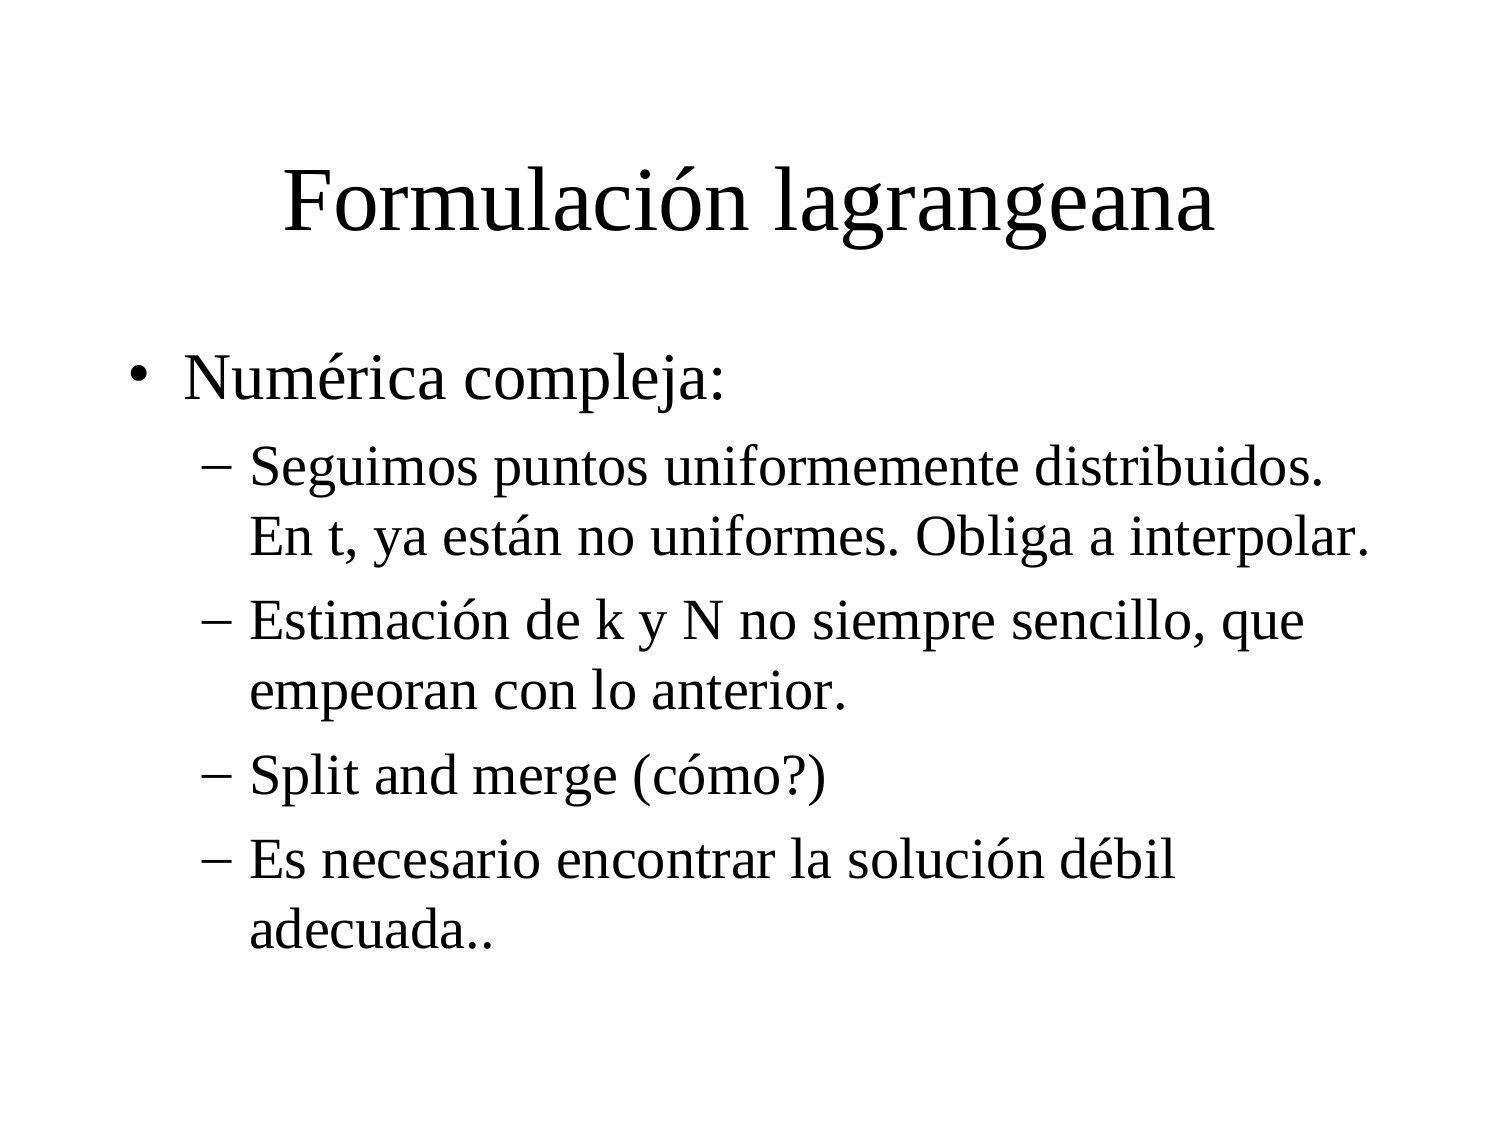

Formulación lagrangeana
Numérica compleja:
Seguimos puntos uniformemente distribuidos. En t, ya están no uniformes. Obliga a interpolar.
Estimación de k y N no siempre sencillo, que empeoran con lo anterior.
Split and merge (cómo?)
Es necesario encontrar la solución débil adecuada..